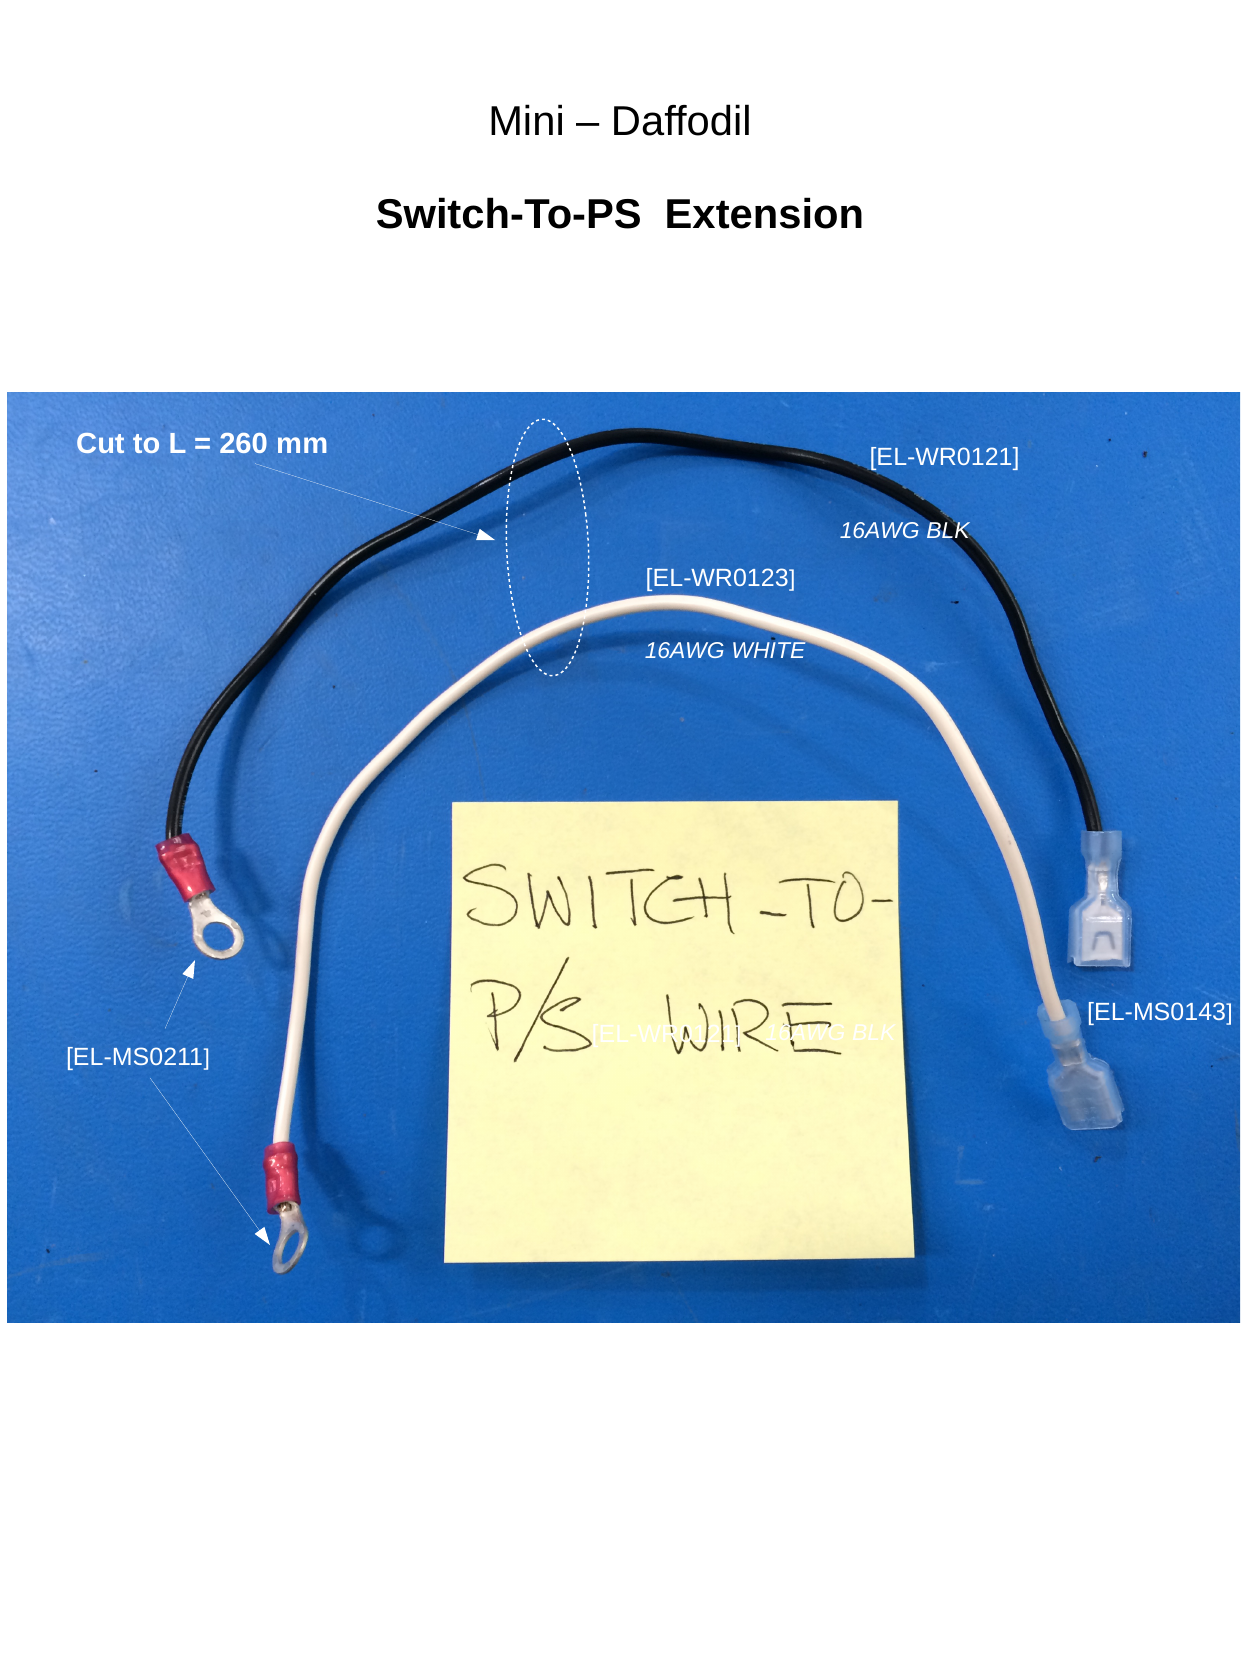

# Mini – Daffodil Switch-To-PS Extension
 Cut to L = 260 mm
[EL-WR0121]
16AWG BLK
[EL-WR0123]
16AWG WHITE
[EL-MS0143]
[EL-WR0121]
16AWG BLK
[EL-MS0211]